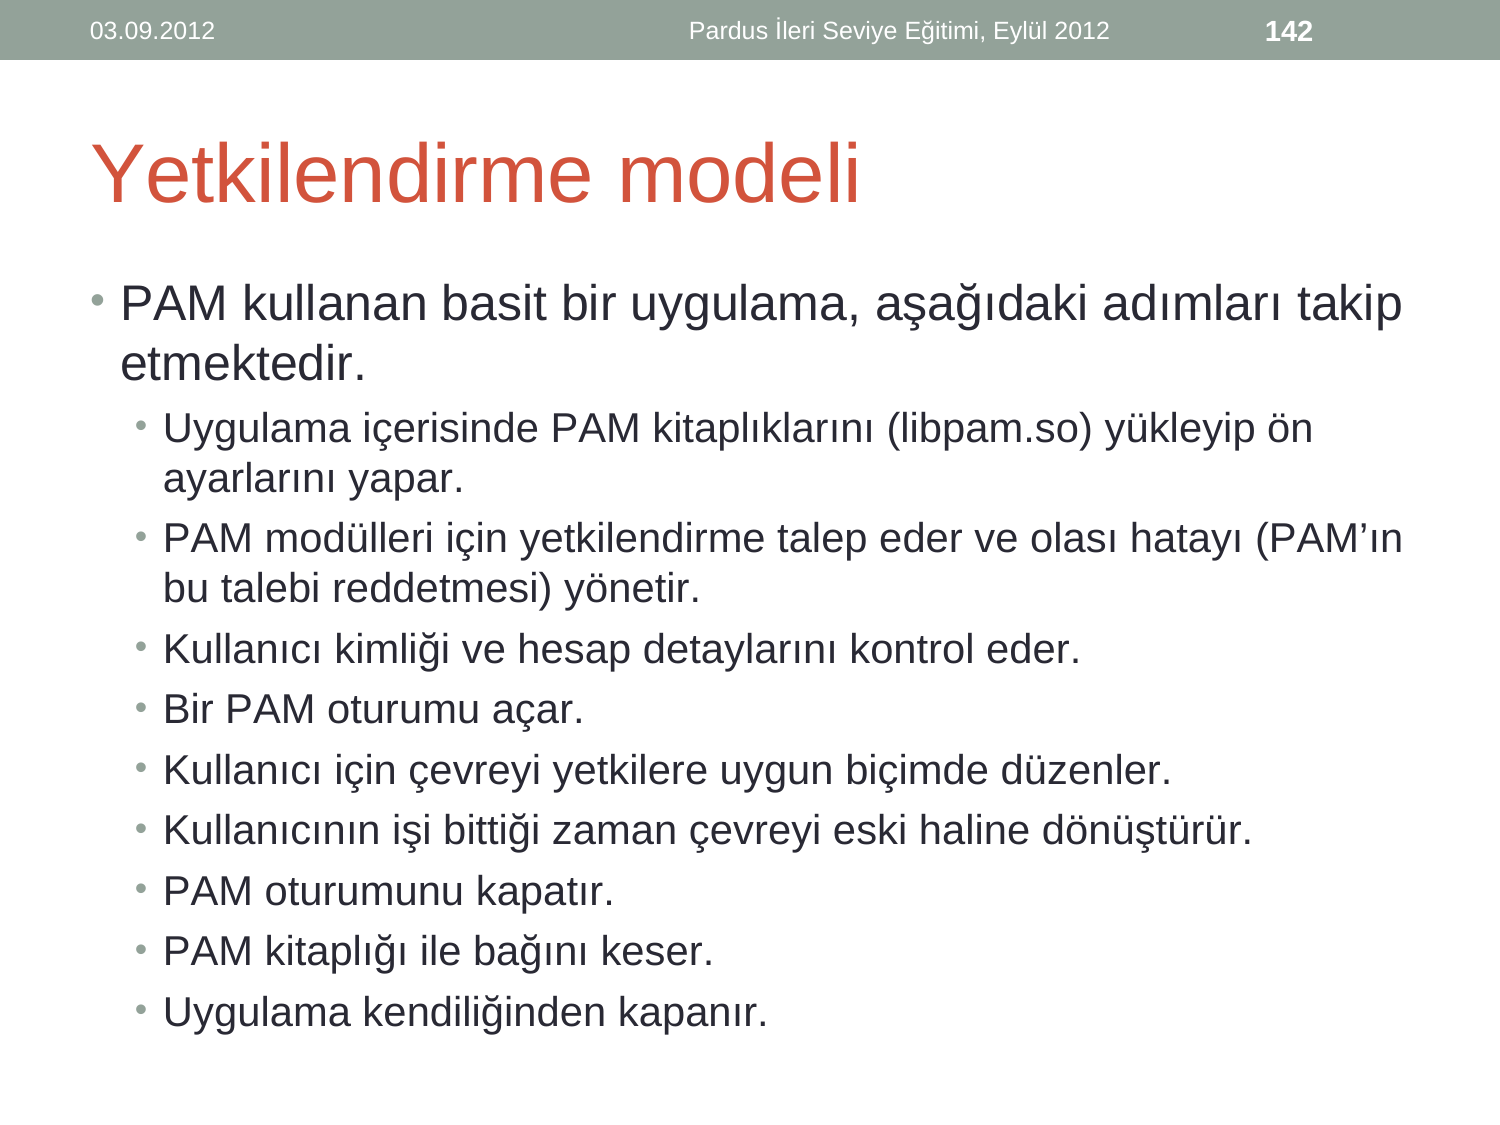

03.09.2012
Pardus İleri Seviye Eğitimi, Eylül 2012
# Yetkilendirme modeli
PAM kullanan basit bir uygulama, aşağıdaki adımları takip etmektedir.
Uygulama içerisinde PAM kitaplıklarını (libpam.so) yükleyip ön ayarlarını yapar.
PAM modülleri için yetkilendirme talep eder ve olası hatayı (PAM’ın bu talebi reddetmesi) yönetir.
Kullanıcı kimliği ve hesap detaylarını kontrol eder.
Bir PAM oturumu açar.
Kullanıcı için çevreyi yetkilere uygun biçimde düzenler.
Kullanıcının işi bittiği zaman çevreyi eski haline dönüştürür.
PAM oturumunu kapatır.
PAM kitaplığı ile bağını keser.
Uygulama kendiliğinden kapanır.